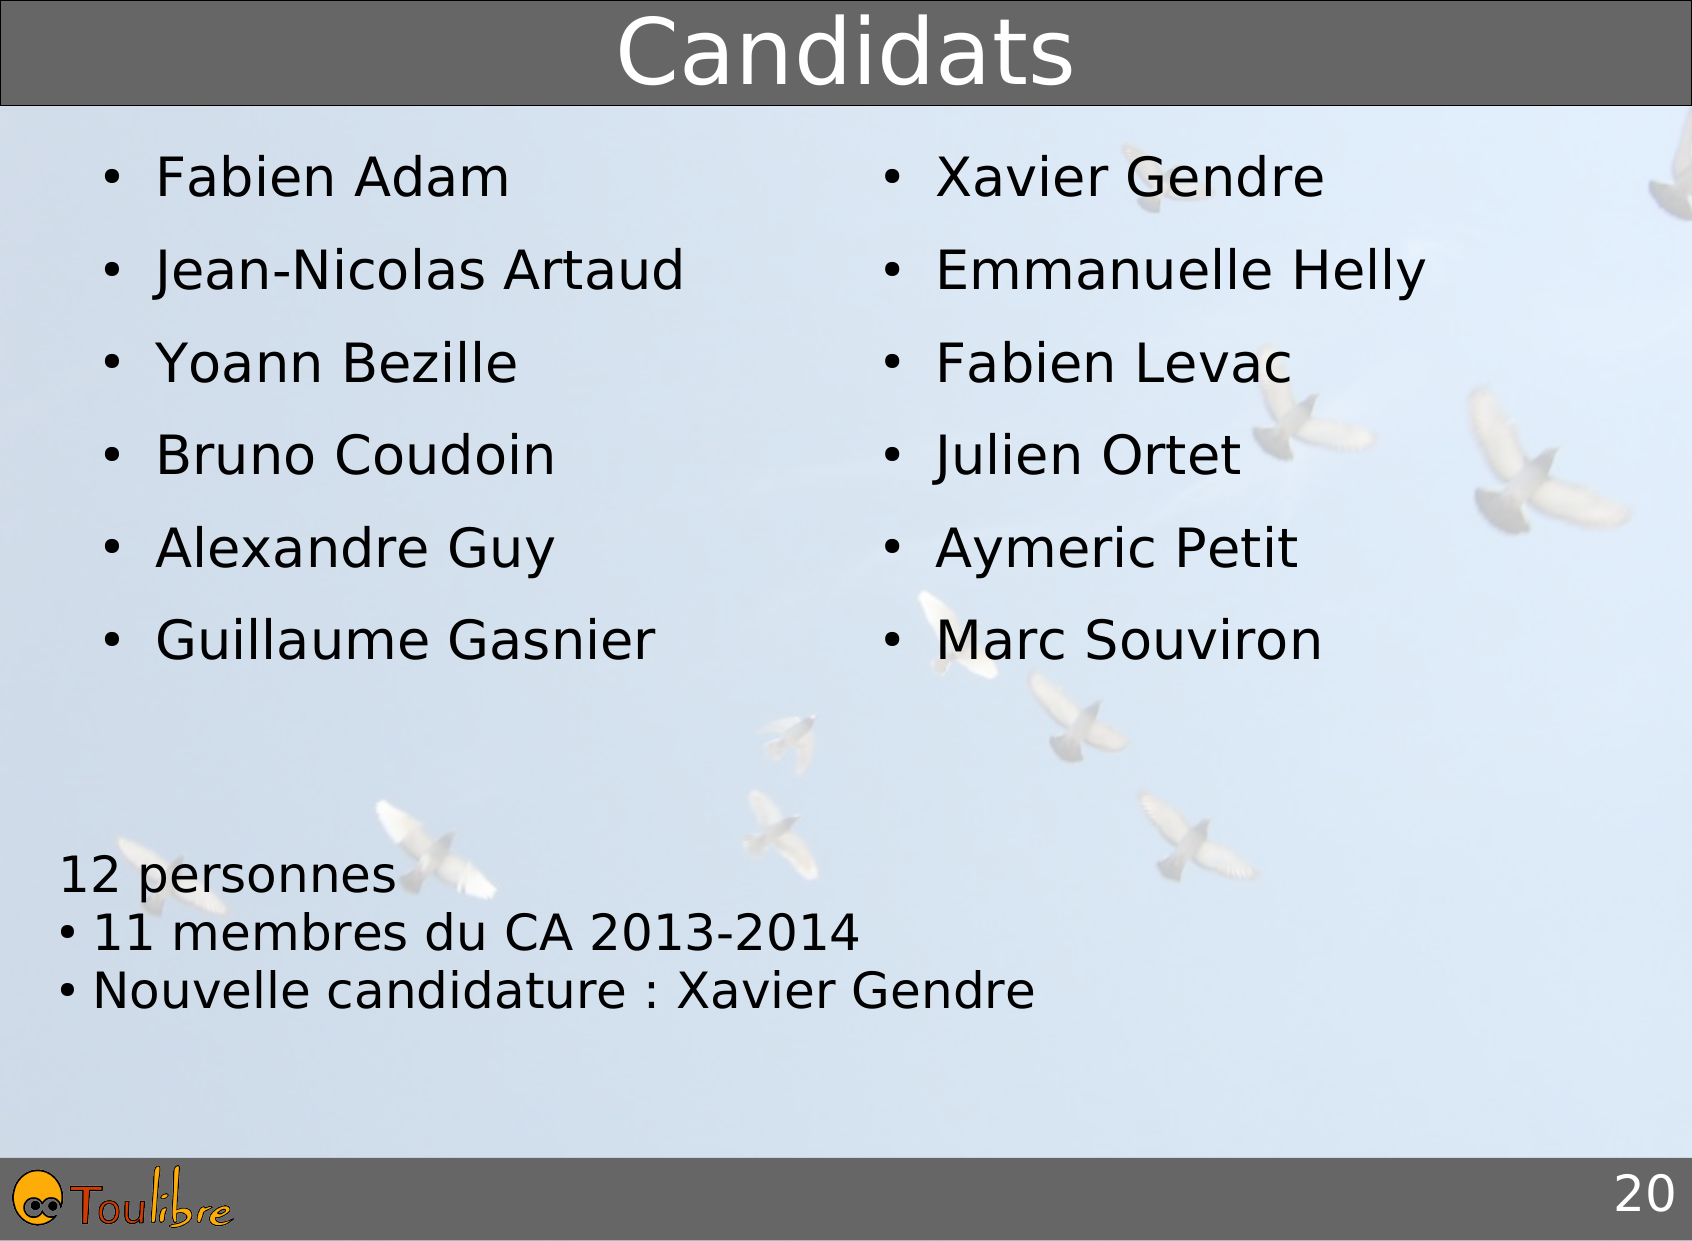

# Candidats
Fabien Adam
Jean-Nicolas Artaud
Yoann Bezille
Bruno Coudoin
Alexandre Guy
Guillaume Gasnier
Xavier Gendre
Emmanuelle Helly
Fabien Levac
Julien Ortet
Aymeric Petit
Marc Souviron
12 personnes
 11 membres du CA 2013-2014
 Nouvelle candidature : Xavier Gendre